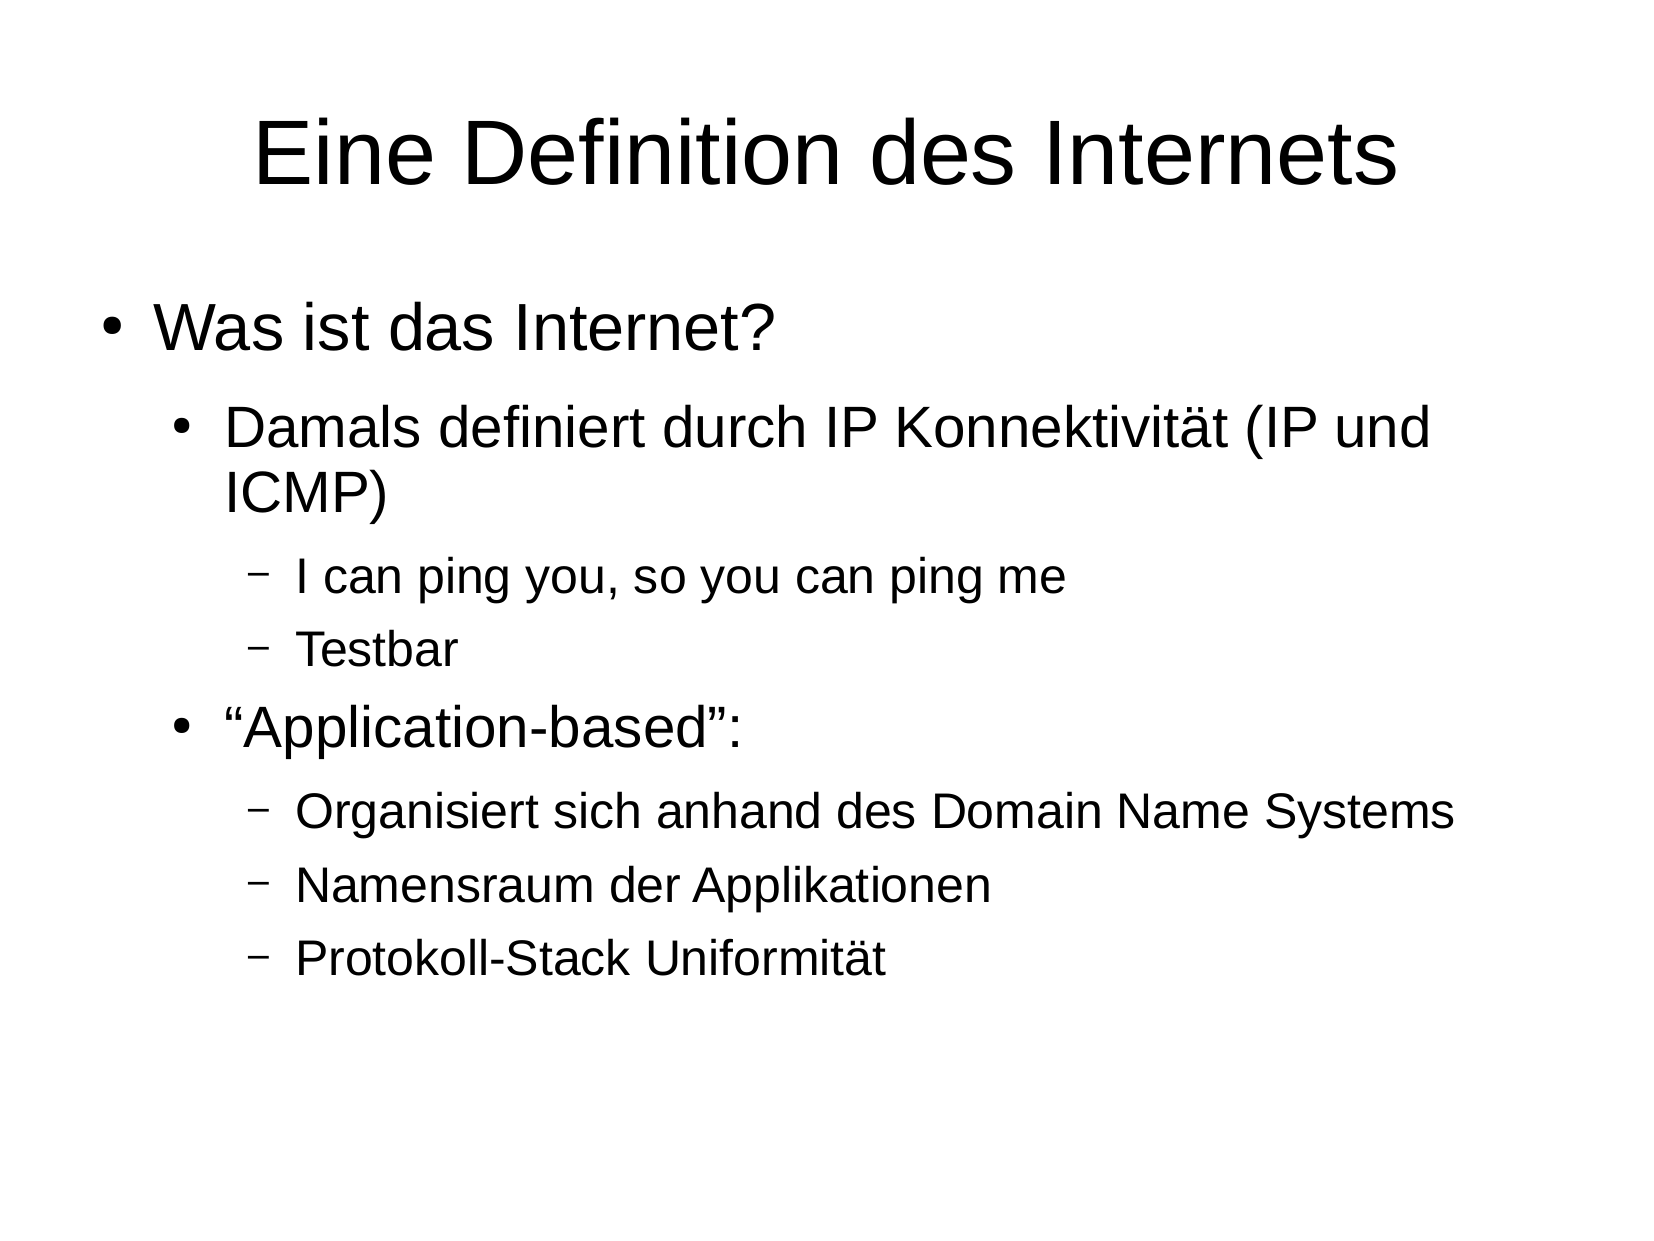

# Eine Definition des Internets
Was ist das Internet?
Damals definiert durch IP Konnektivität (IP und ICMP)
I can ping you, so you can ping me
Testbar
“Application-based”:
Organisiert sich anhand des Domain Name Systems
Namensraum der Applikationen
Protokoll-Stack Uniformität